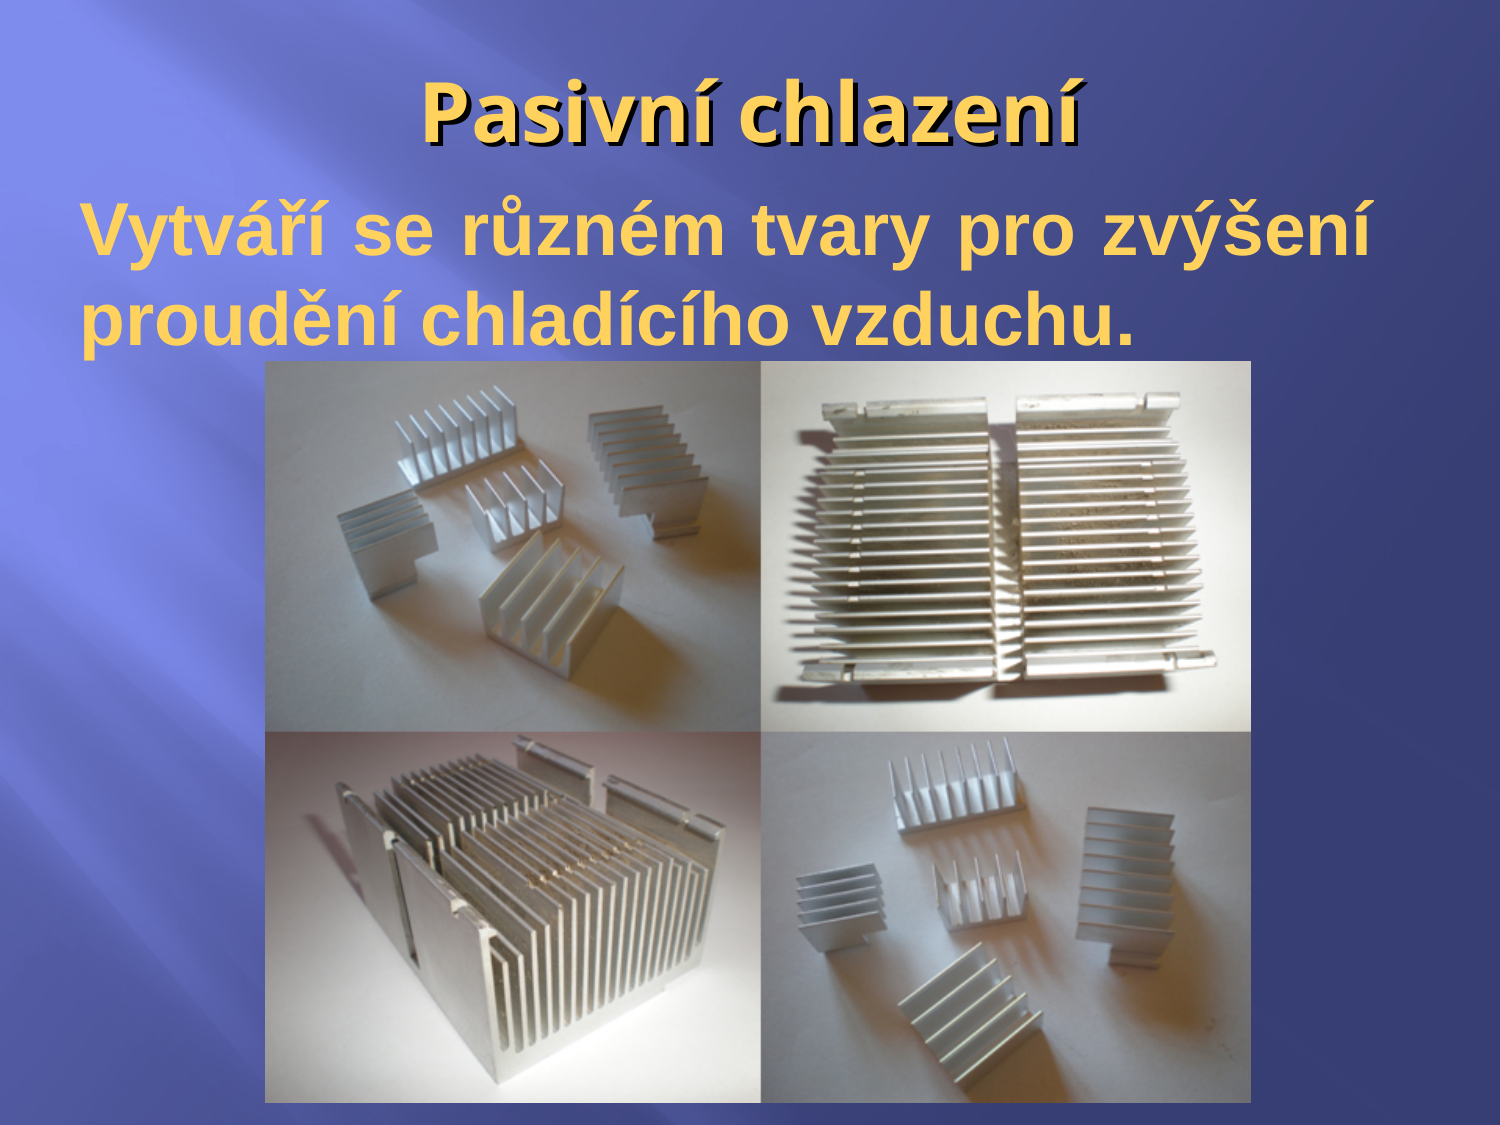

# Pasivní chlazení
Vytváří se různém tvary pro zvýšení proudění chladícího vzduchu.